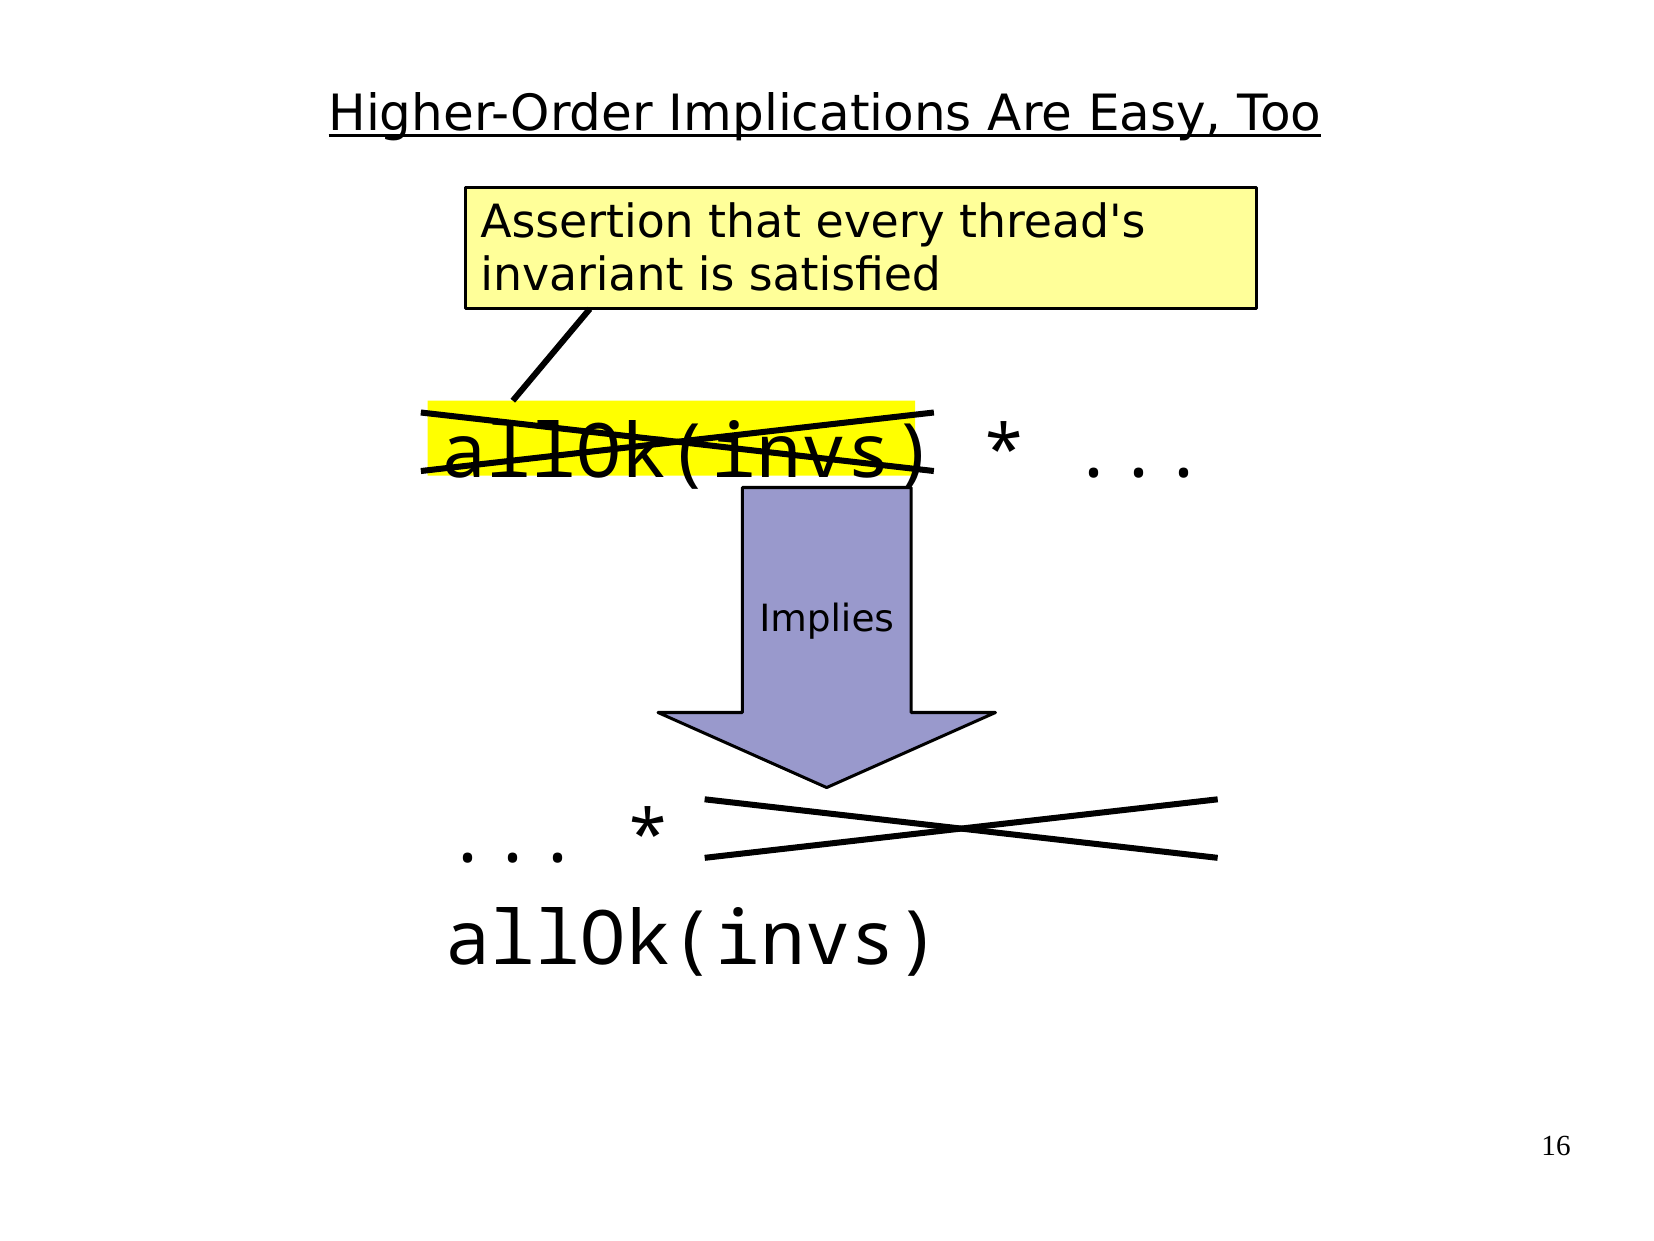

Higher-Order Implications Are Easy, Too
Assertion that every thread's invariant is satisfied
allOk(invs) * ...
Implies
... * allOk(invs)
16